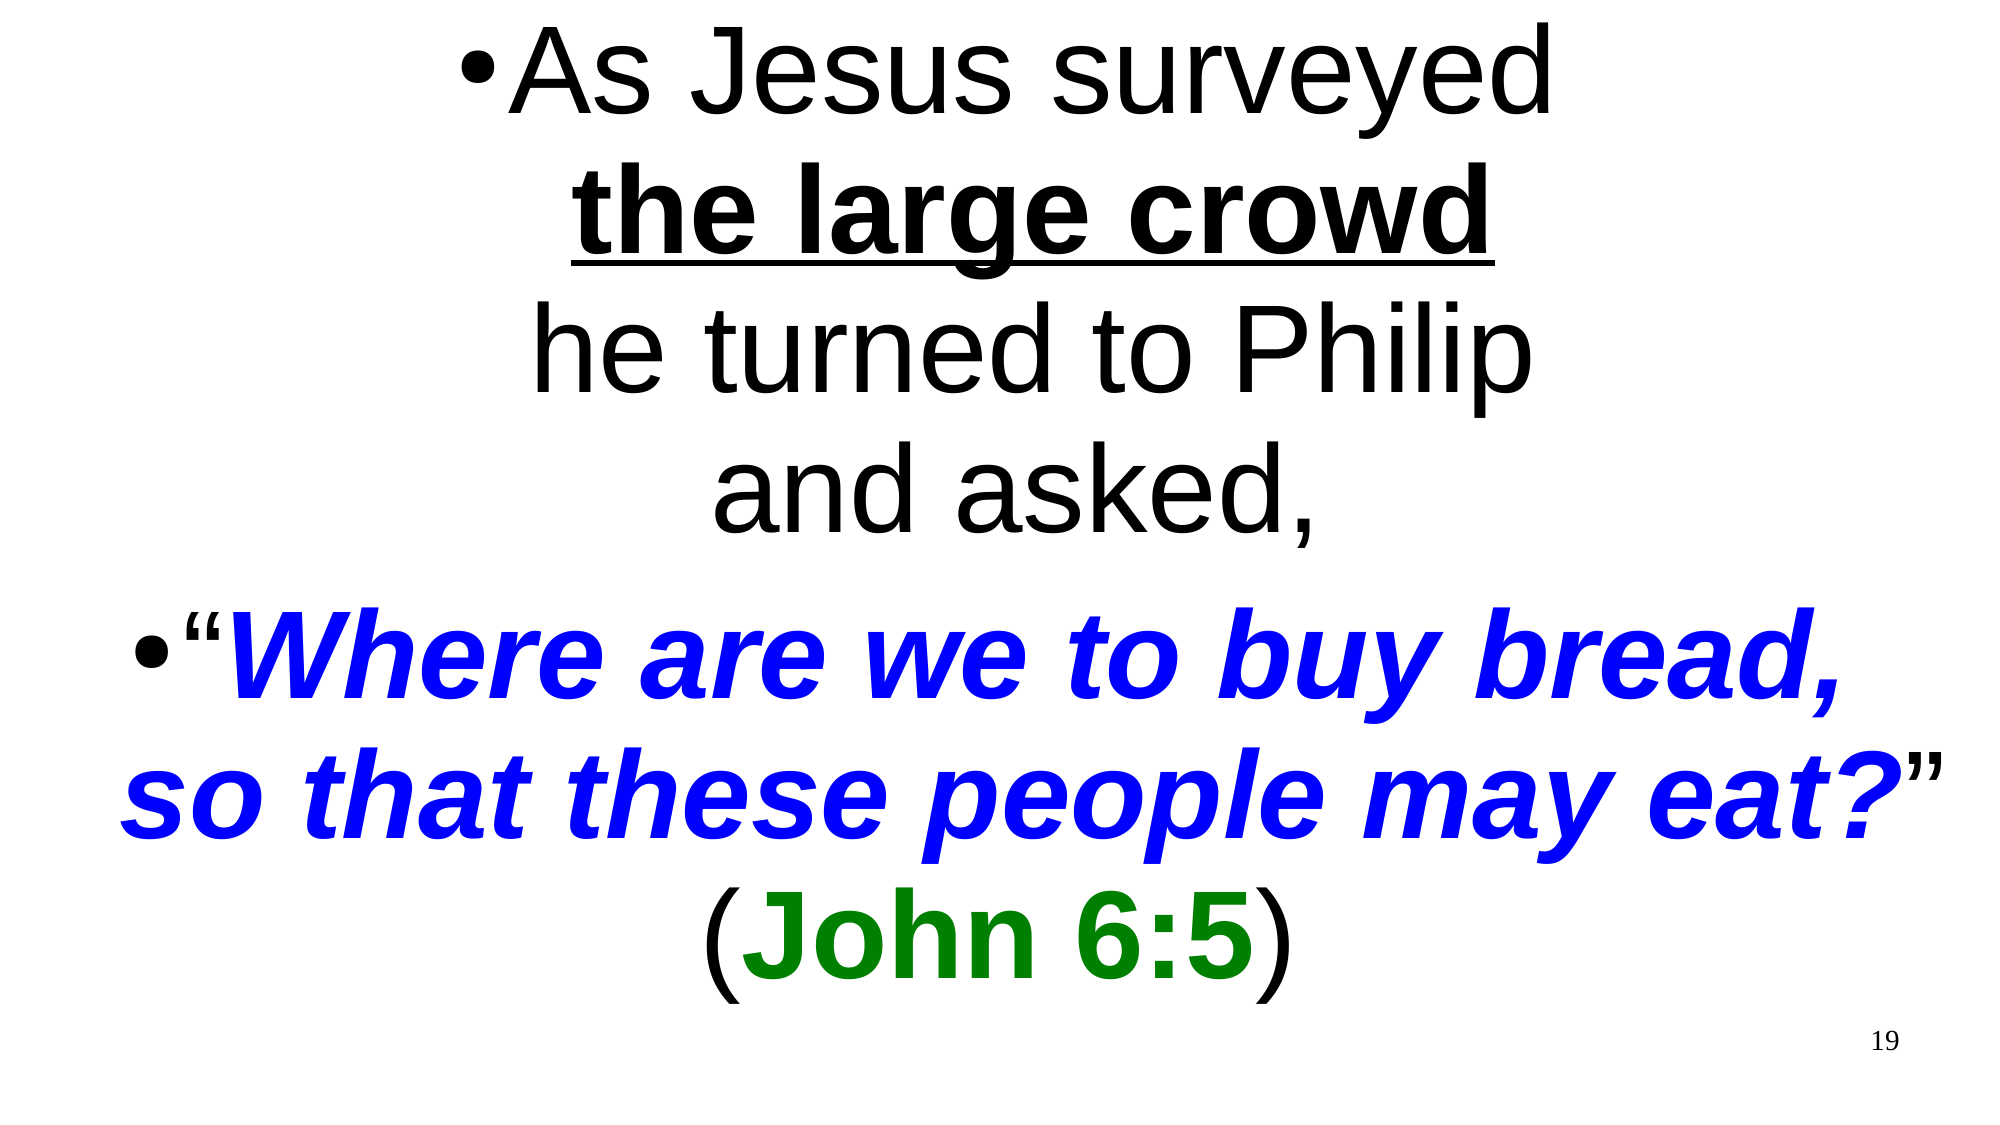

# As Jesus surveyed the large crowd he turned to Philip and asked,
“Where are we to buy bread,
so that these people may eat?”
(John 6:5)
19